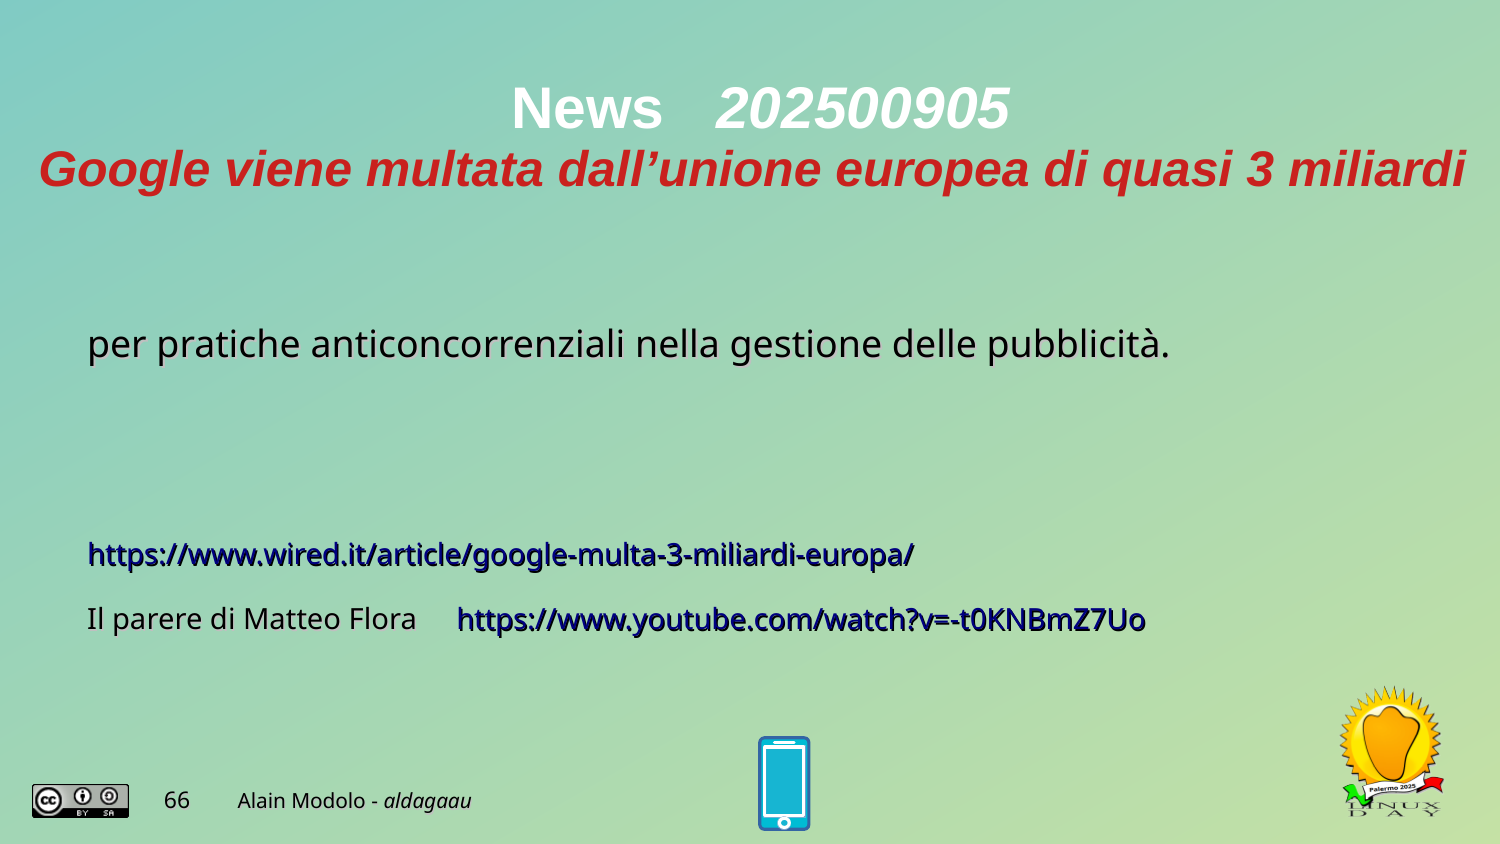

# News	202500905 Google viene multata dall’unione europea di quasi 3 miliardi
per pratiche anticoncorrenziali nella gestione delle pubblicità.
https://www.wired.it/article/google-multa-3-miliardi-europa/
Il parere di Matteo Flora	https://www.youtube.com/watch?v=-t0KNBmZ7Uo